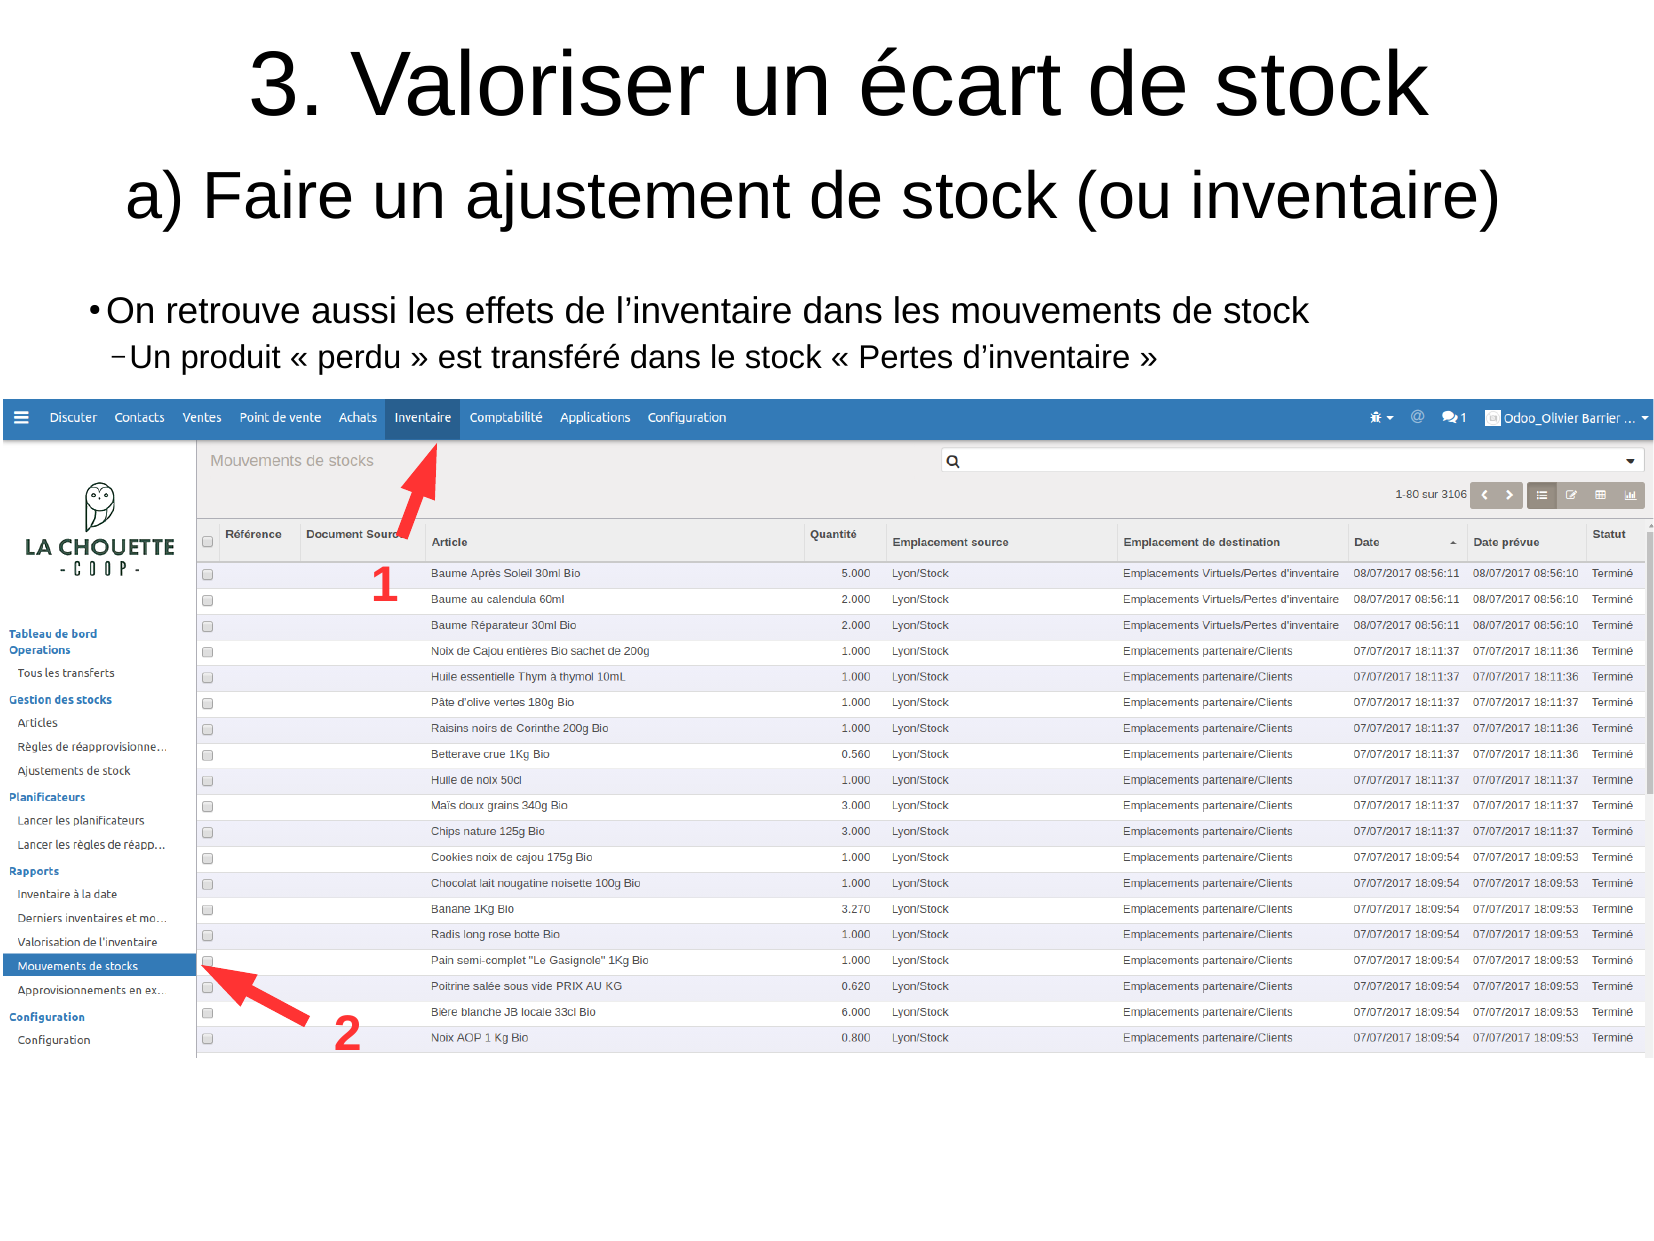

# 3. Valoriser un écart de stock a) Faire un ajustement de stock (ou inventaire)
On retrouve aussi les effets de l’inventaire dans les mouvements de stock
Un produit « perdu » est transféré dans le stock « Pertes d’inventaire »
1
2